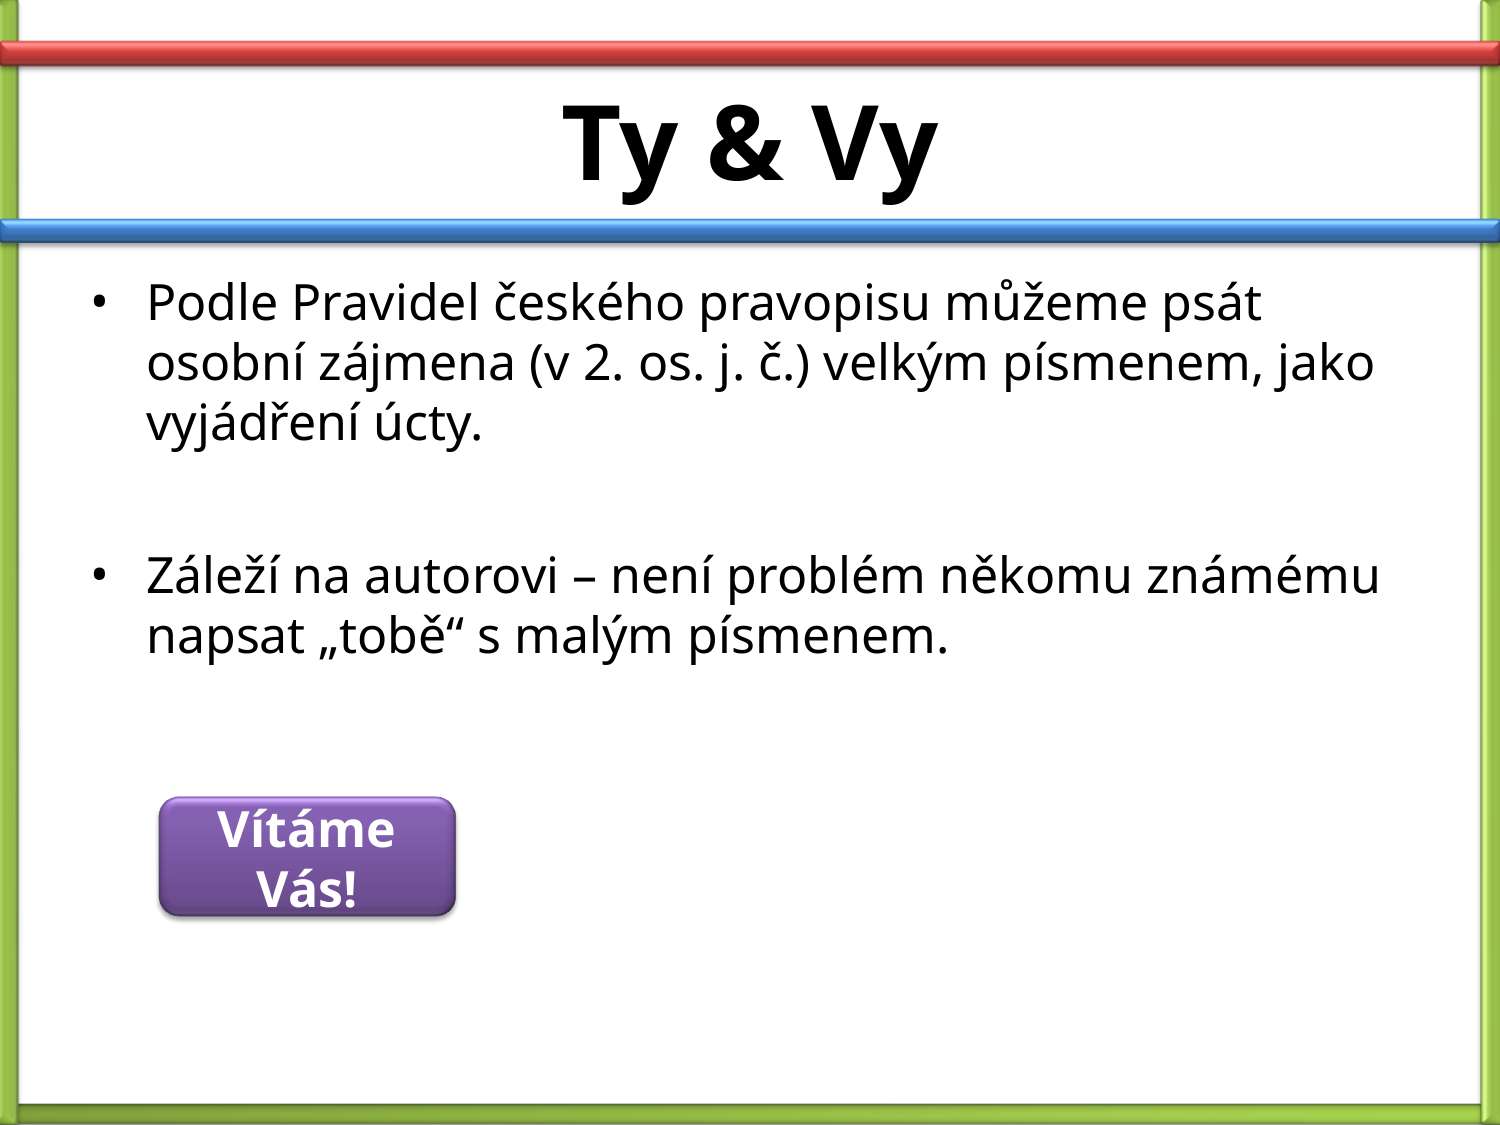

# Ty & Vy
Podle Pravidel českého pravopisu můžeme psát osobní zájmena (v 2. os. j. č.) velkým písmenem, jako vyjádření úcty.
Záleží na autorovi – není problém někomu známému napsat „tobě“ s malým písmenem.
Vítáme Vás!